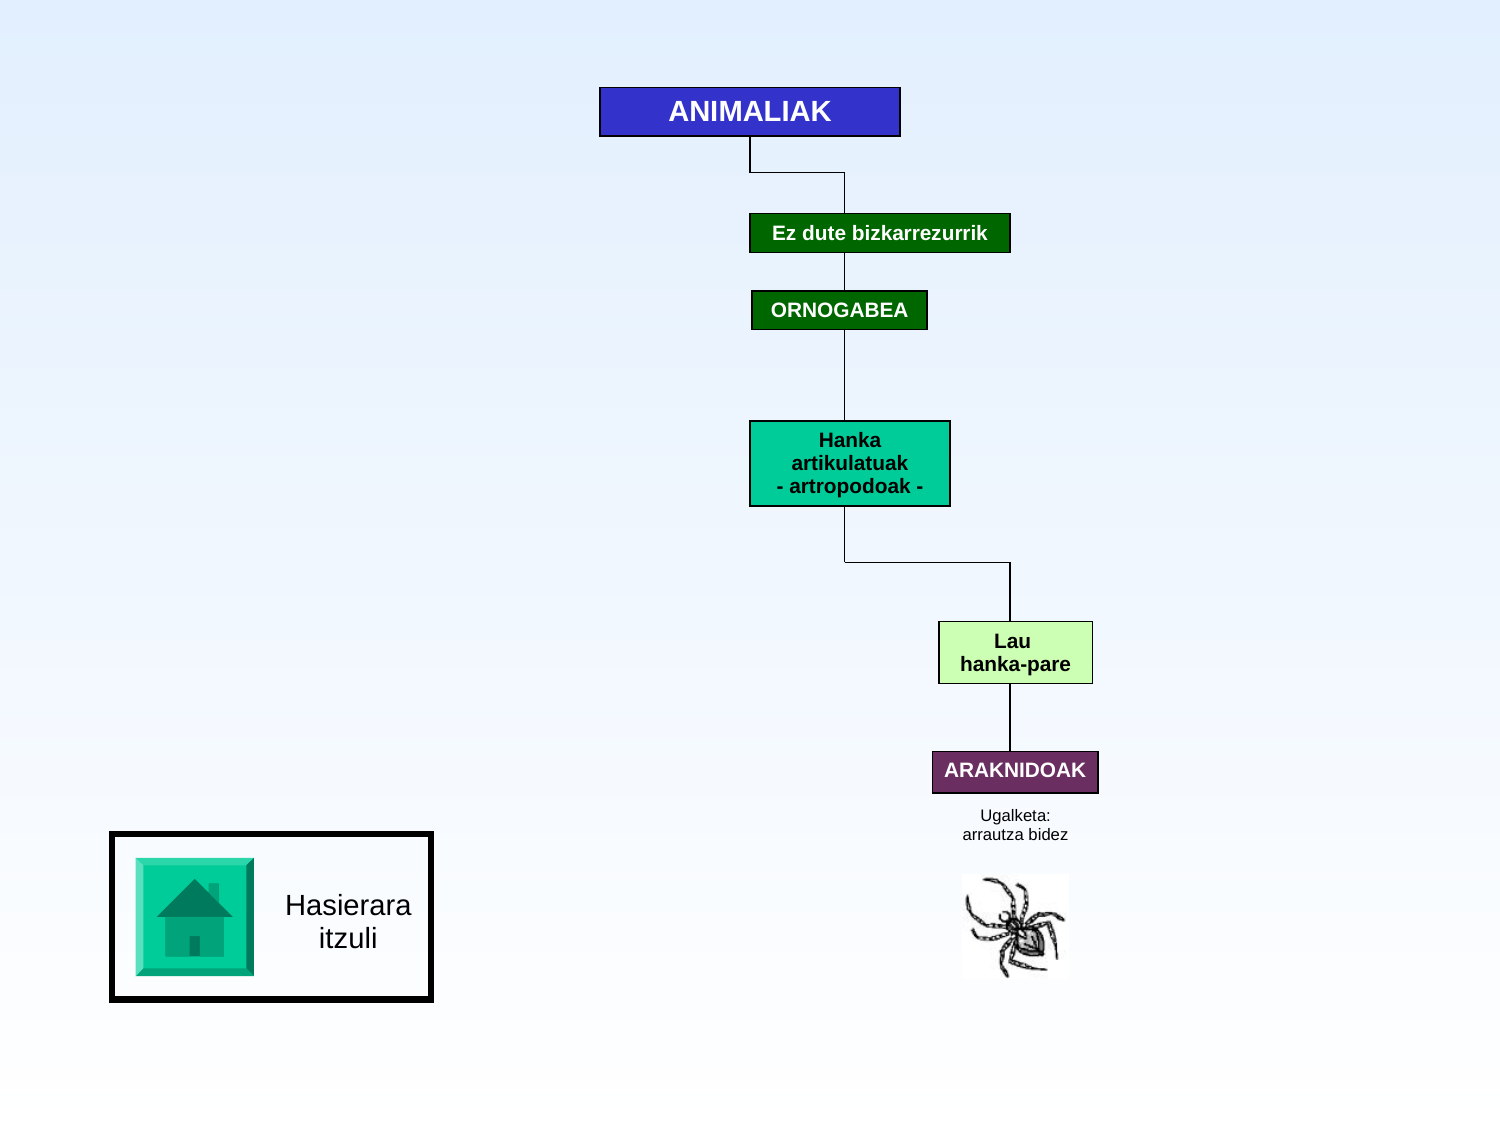

ANIMALIAK
Ez dute bizkarrezurrik
ORNOGABEA
Hanka artikulatuak
- artropodoak -
Lau
hanka-pare
ARAKNIDOAK
Ugalketa:
arrautza bidez
Hasierara itzuli